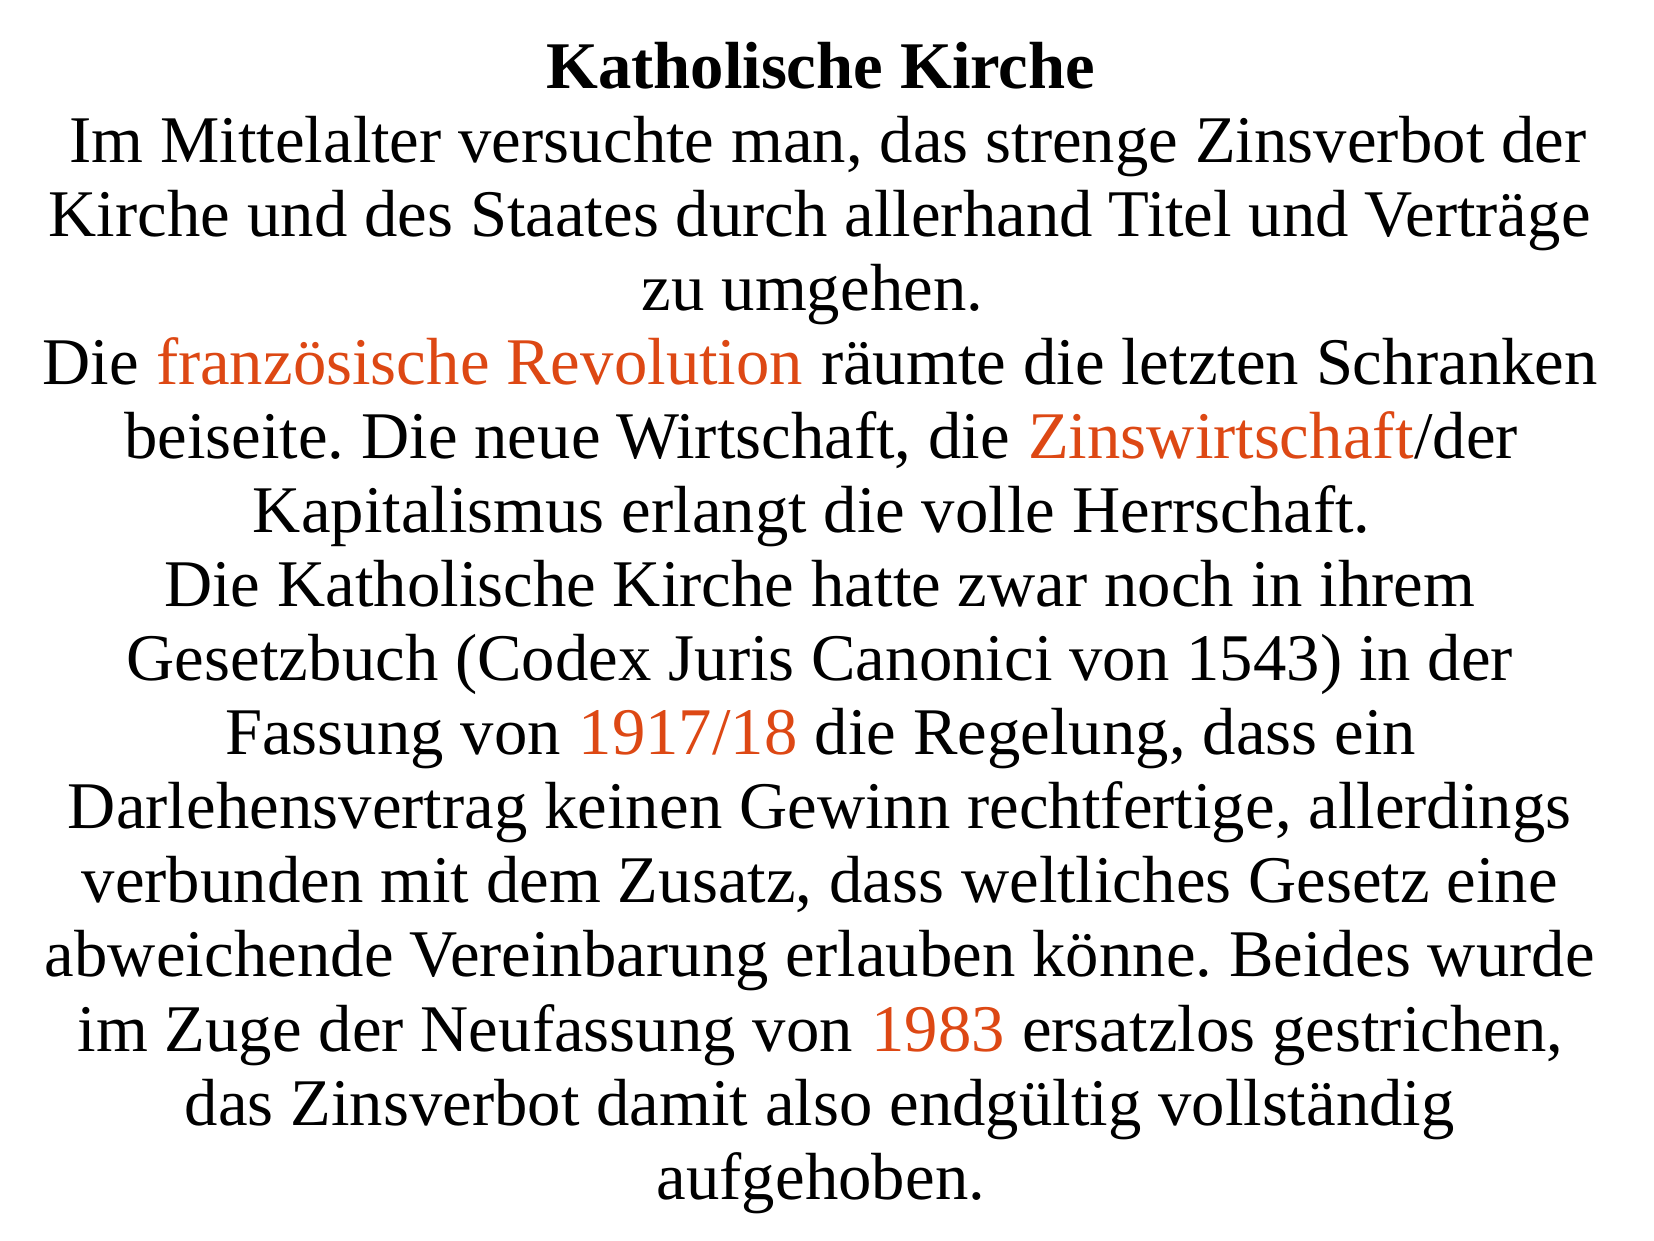

Katholische Kirche
 Im Mittelalter versuchte man, das strenge Zinsverbot der Kirche und des Staates durch allerhand Titel und Verträge zu umgehen.
Die französische Revolution räumte die letzten Schranken beiseite. Die neue Wirtschaft, die Zinswirtschaft/der Kapitalismus erlangt die volle Herrschaft.
Die Katholische Kirche hatte zwar noch in ihrem Gesetzbuch (Codex Juris Canonici von 1543) in der Fassung von 1917/18 die Regelung, dass ein Darlehensvertrag keinen Gewinn rechtfertige, allerdings verbunden mit dem Zusatz, dass weltliches Gesetz eine abweichende Vereinbarung erlauben könne. Beides wurde im Zuge der Neufassung von 1983 ersatzlos gestrichen, das Zinsverbot damit also endgültig vollständig aufgehoben.